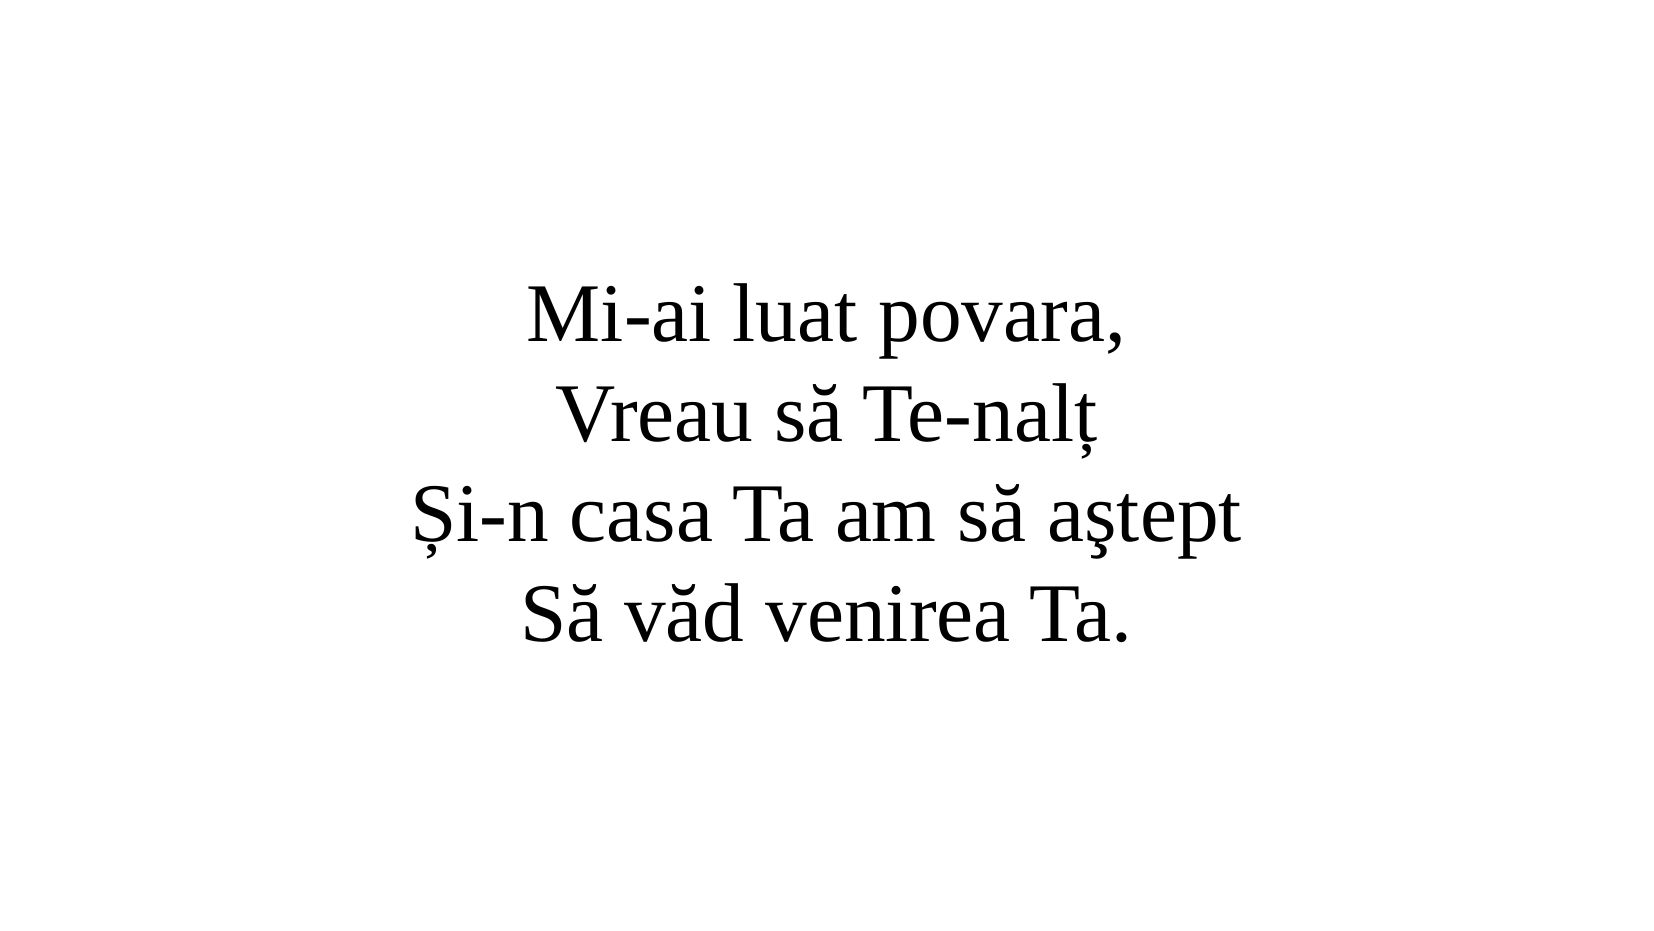

# Mi-ai luat povara, Vreau să Te-nalț Și-n casa Ta am să aştept Să văd venirea Ta.